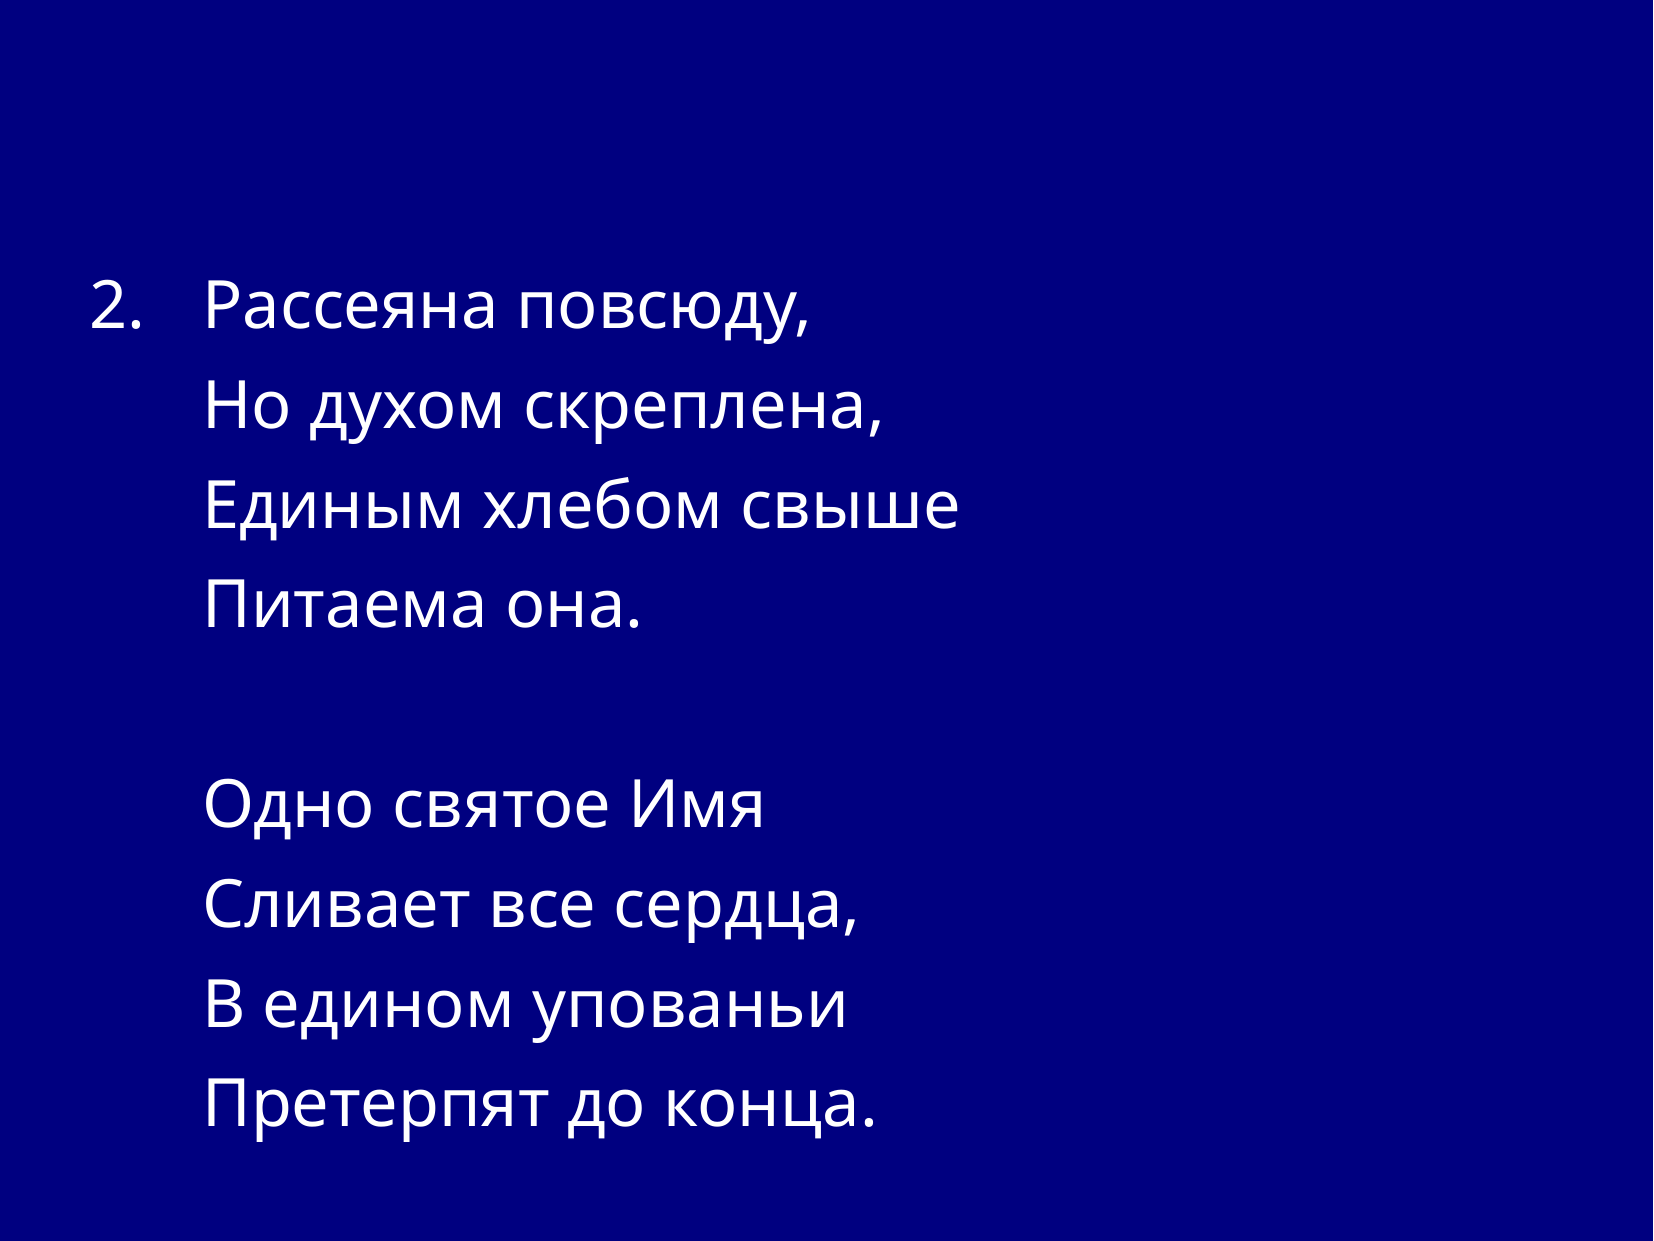

2.	Рассеяна повсюду,
	Но духом скреплена,
	Единым хлебом свыше
	Питаема она.
	Одно святое Имя
	Сливает все сердца,
	В едином упованьи
	Претерпят до конца.